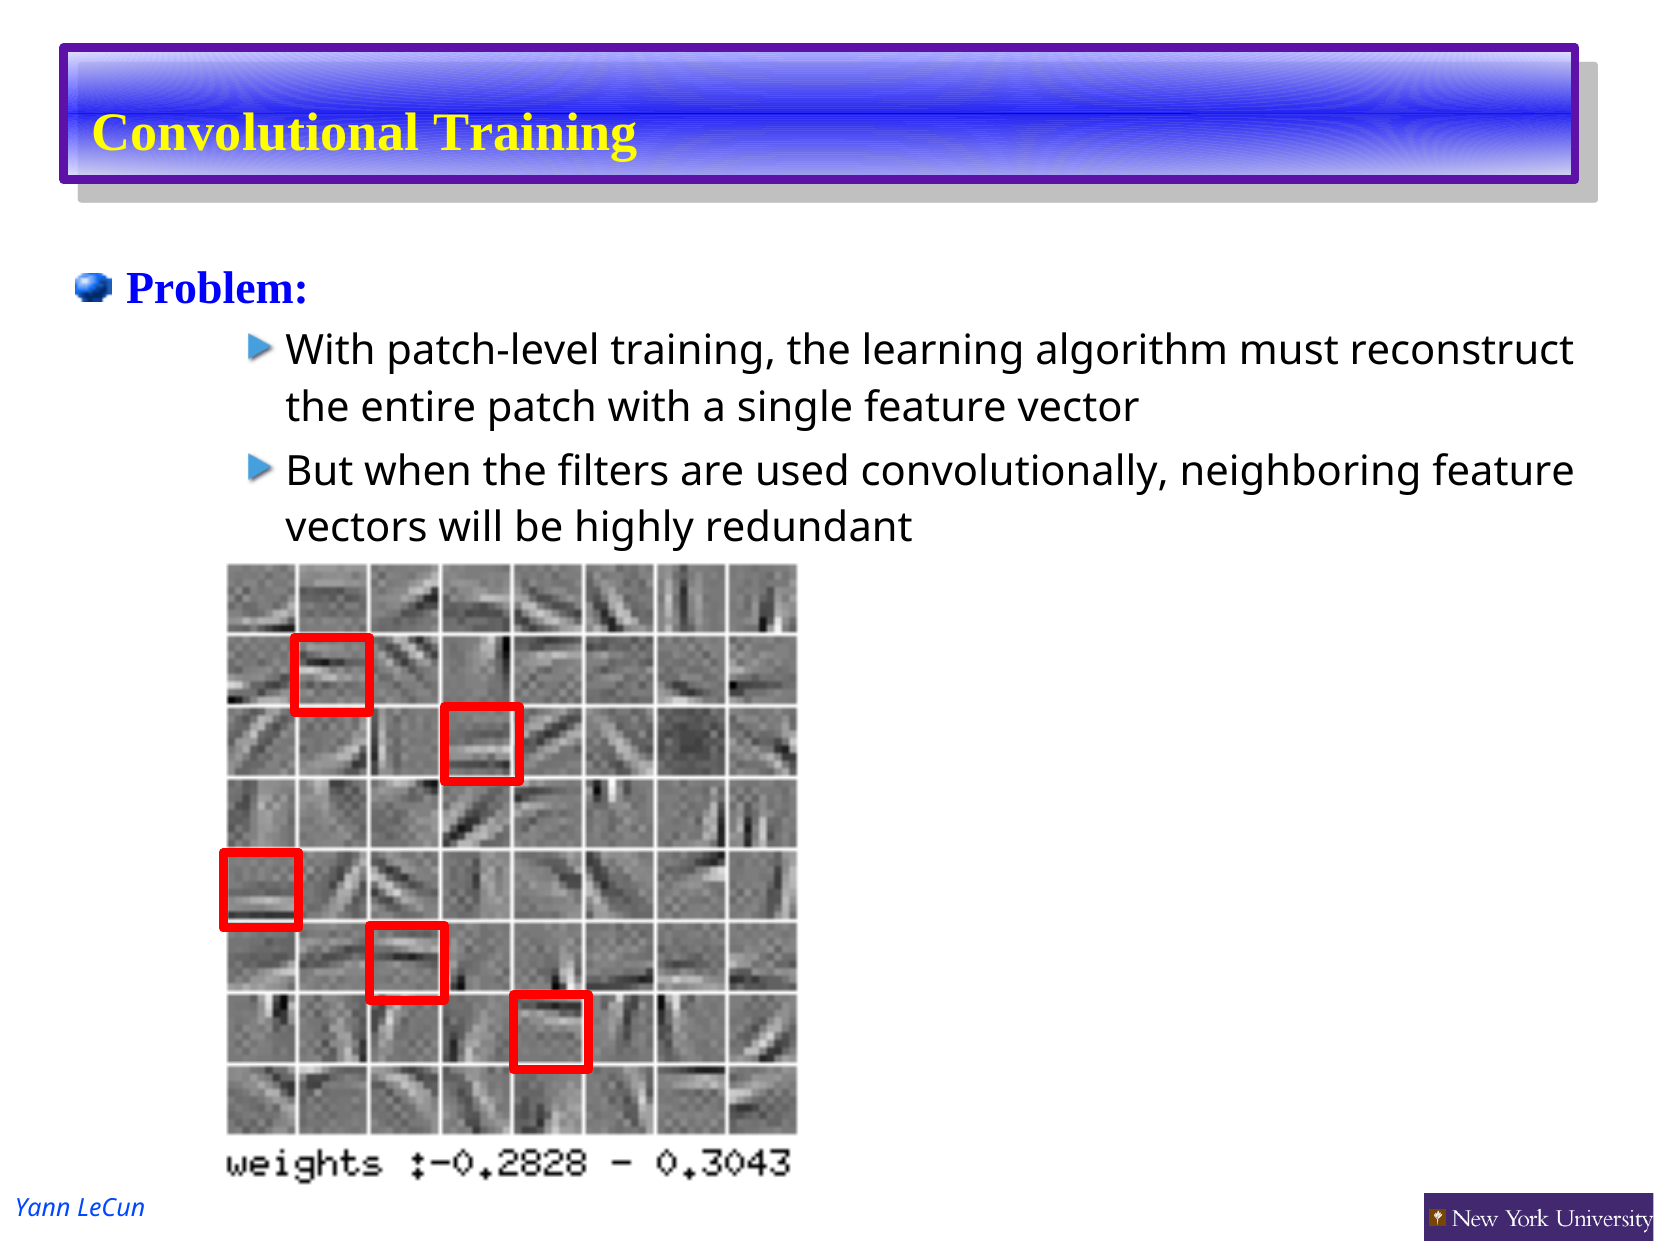

# Convolutional Training
Problem:
With patch-level training, the learning algorithm must reconstruct the entire patch with a single feature vector
But when the filters are used convolutionally, neighboring feature vectors will be highly redundant